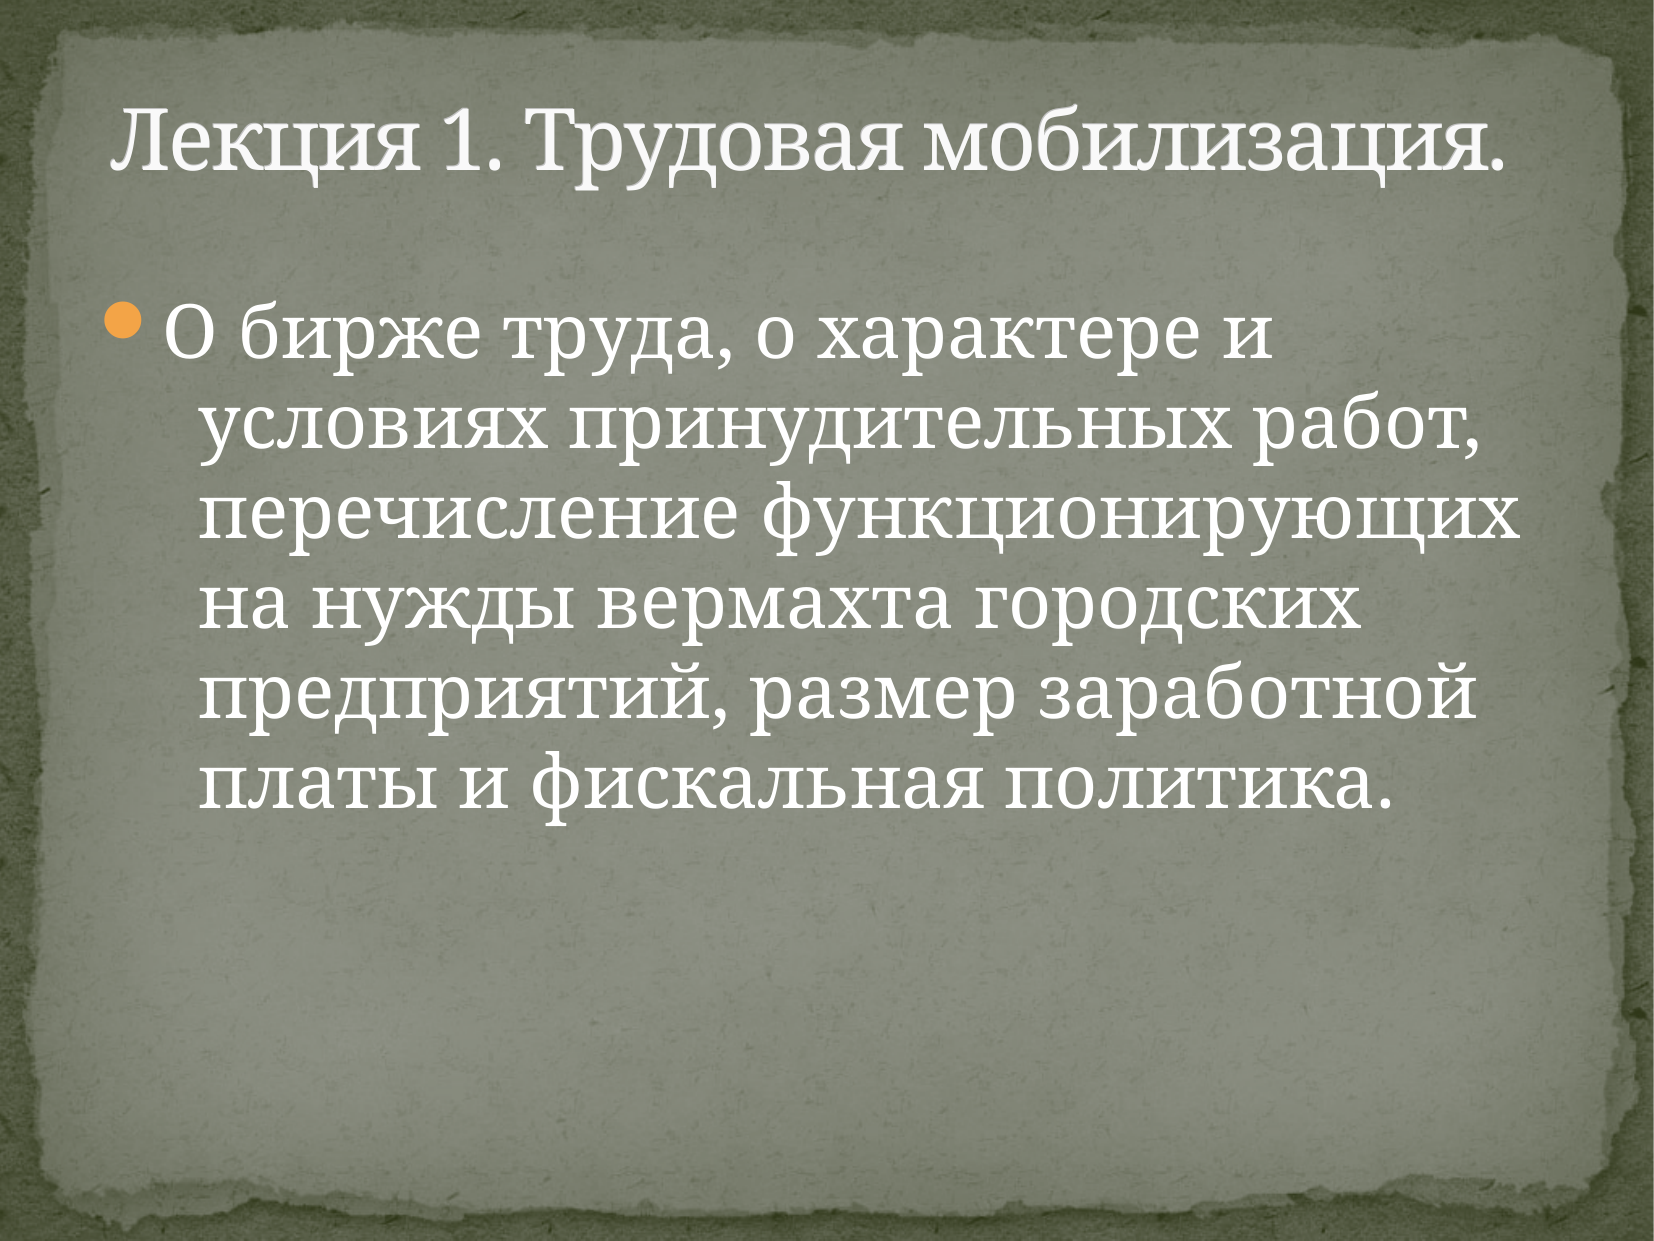

Лекция 1. Трудовая мобилизация.
# О бирже труда, о характере и условиях принудительных работ, перечисление функционирующих на нужды вермахта городских предприятий, размер заработной платы и фискальная политика.